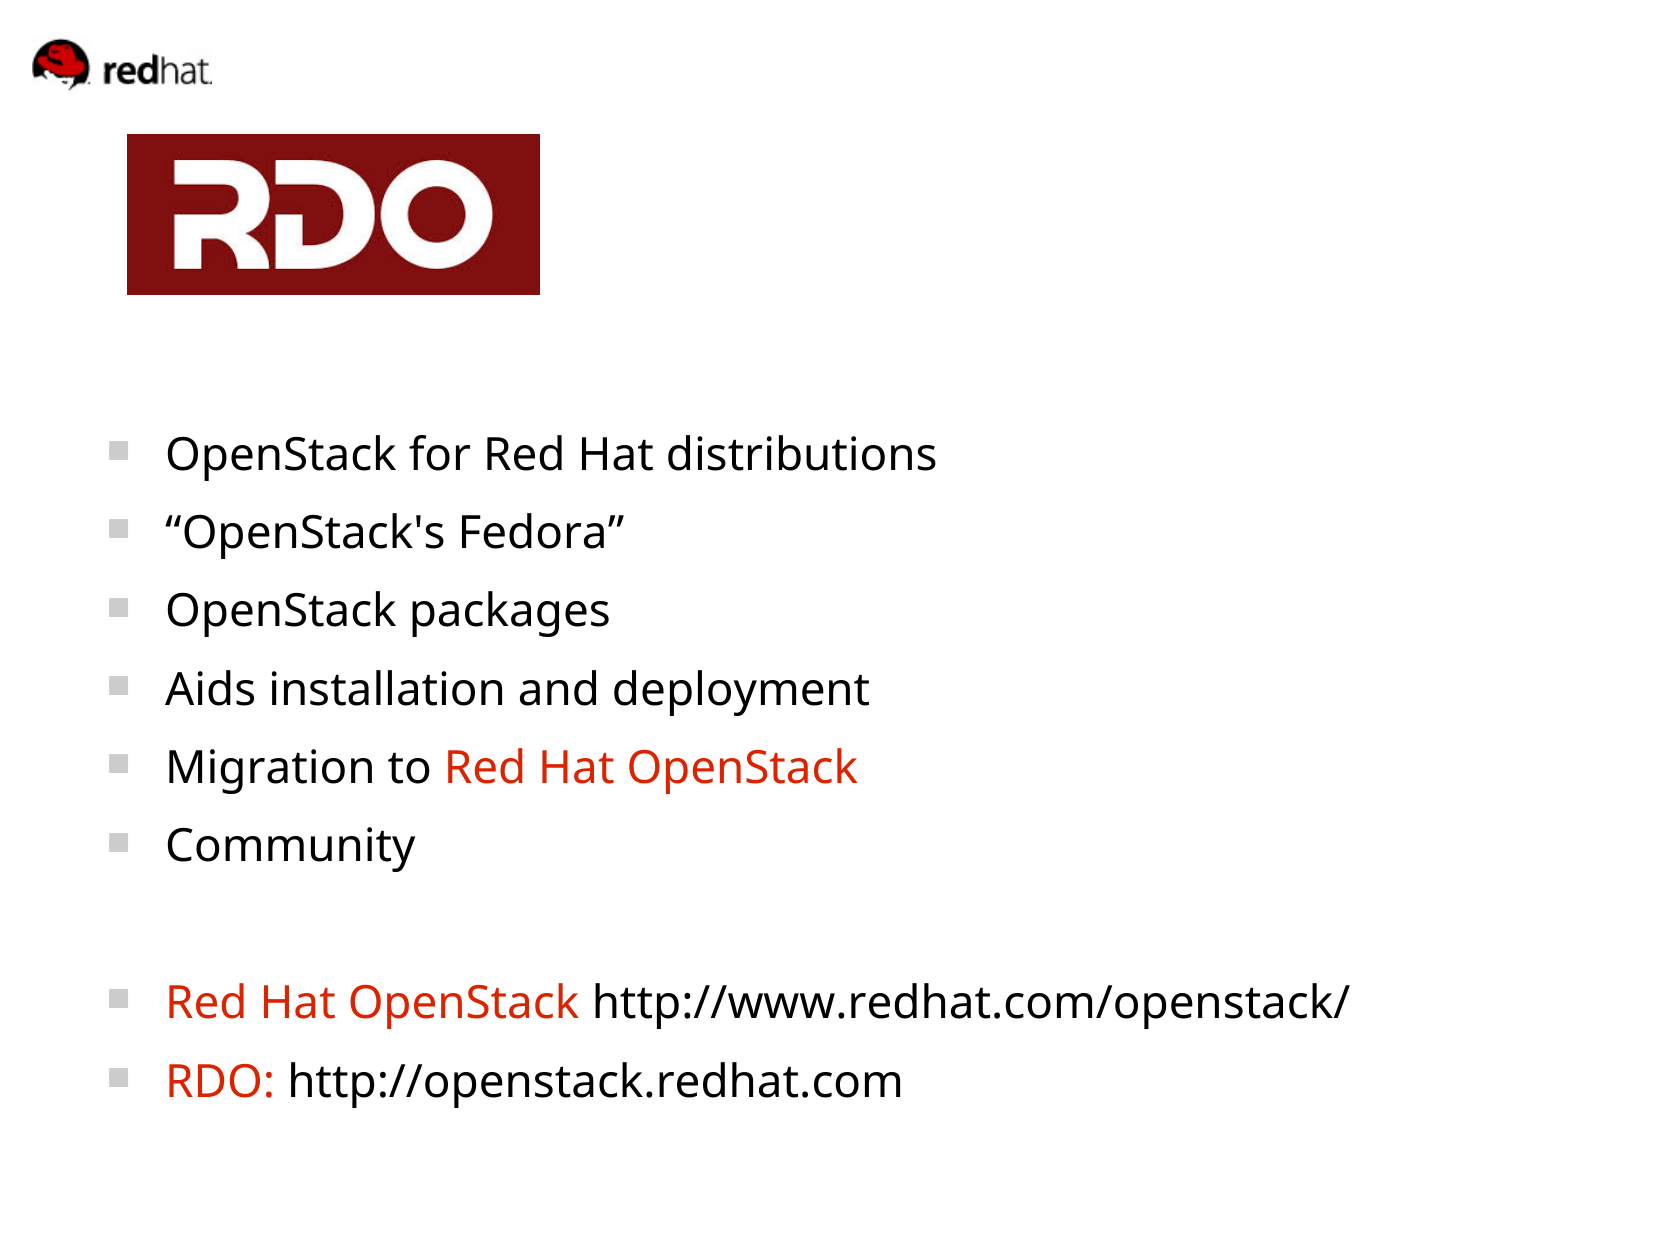

# OpenStack for Red Hat distributions
“OpenStack's Fedora”
OpenStack packages
Aids installation and deployment
Migration to Red Hat OpenStack
Community
Red Hat OpenStack http://www.redhat.com/openstack/
RDO: http://openstack.redhat.com